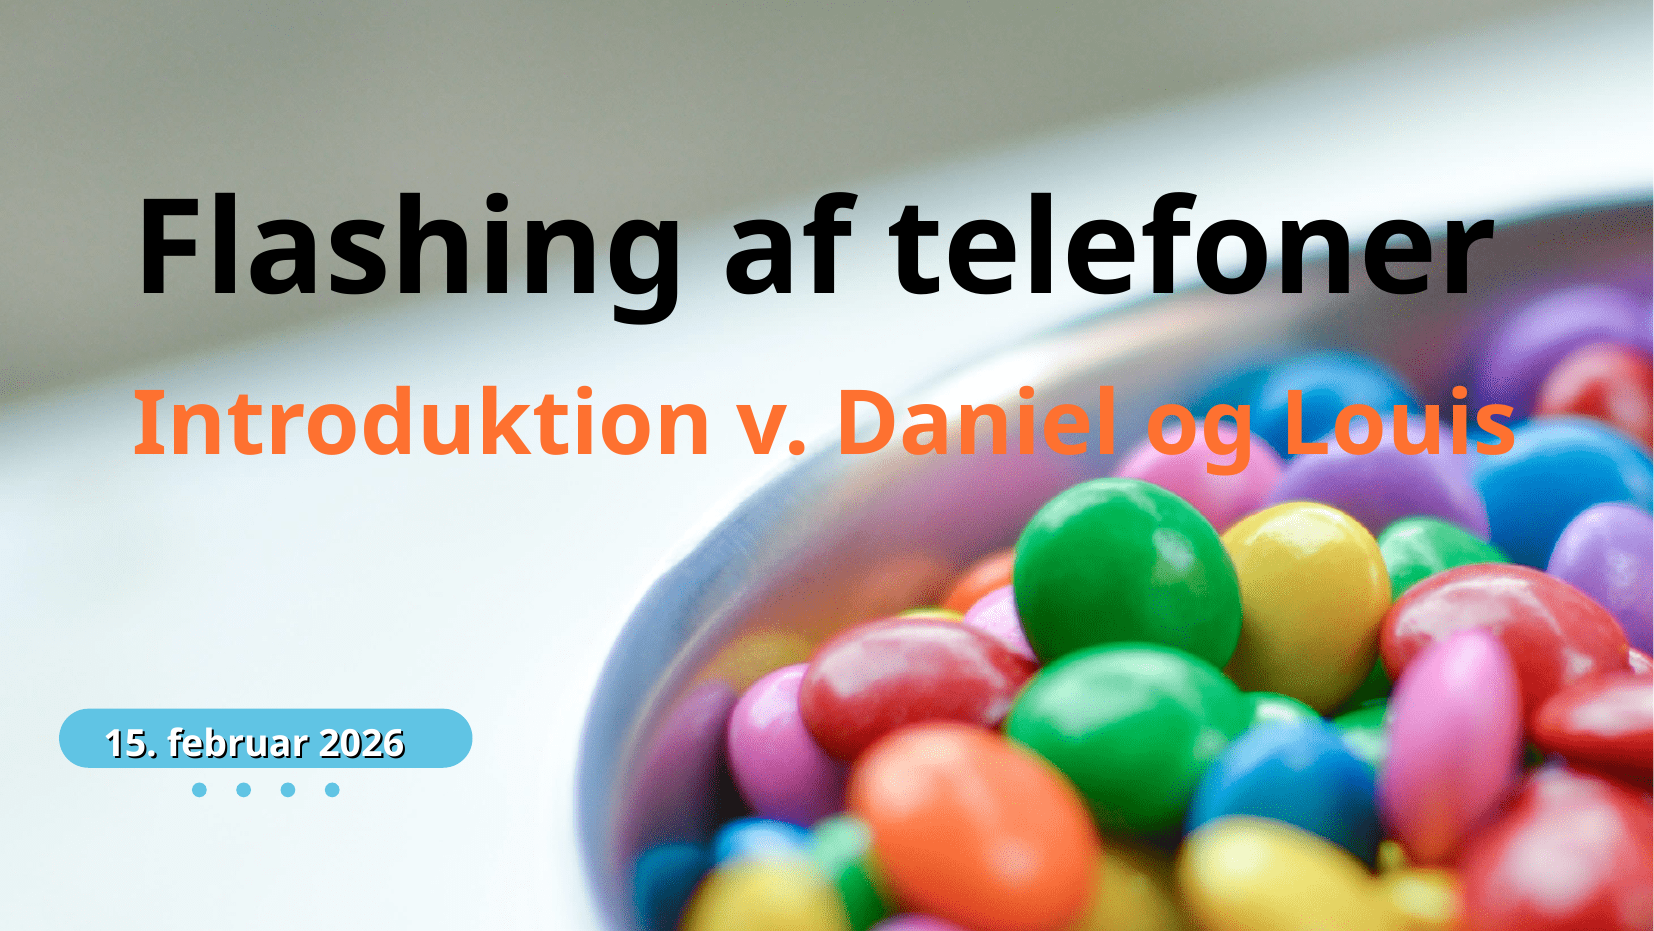

# Flashing af telefoner
Introduktion v. Daniel og Louis
15. februar 2026